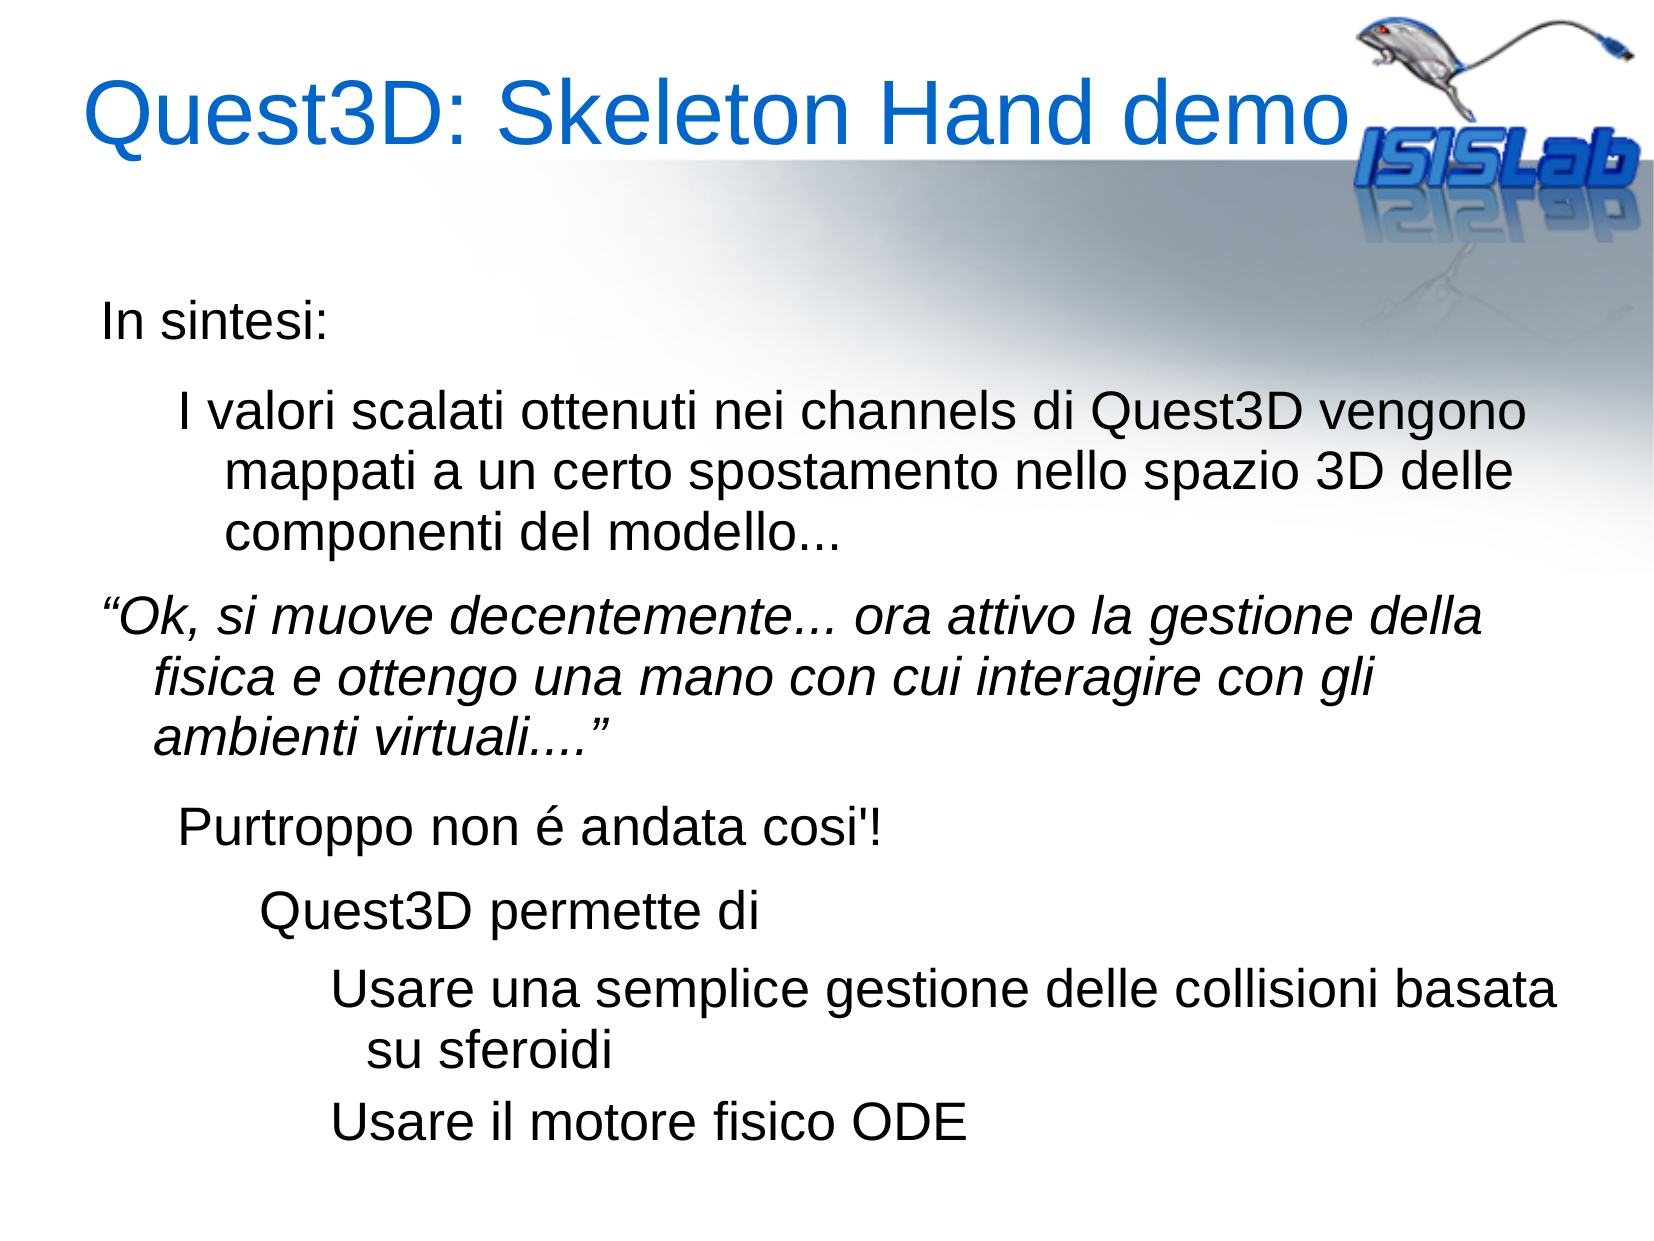

Quest3D: Skeleton Hand demo
# In sintesi:
I valori scalati ottenuti nei channels di Quest3D vengono mappati a un certo spostamento nello spazio 3D delle componenti del modello...
“Ok, si muove decentemente... ora attivo la gestione della fisica e ottengo una mano con cui interagire con gli ambienti virtuali....”
Purtroppo non é andata cosi'!
Quest3D permette di
Usare una semplice gestione delle collisioni basata su sferoidi
Usare il motore fisico ODE